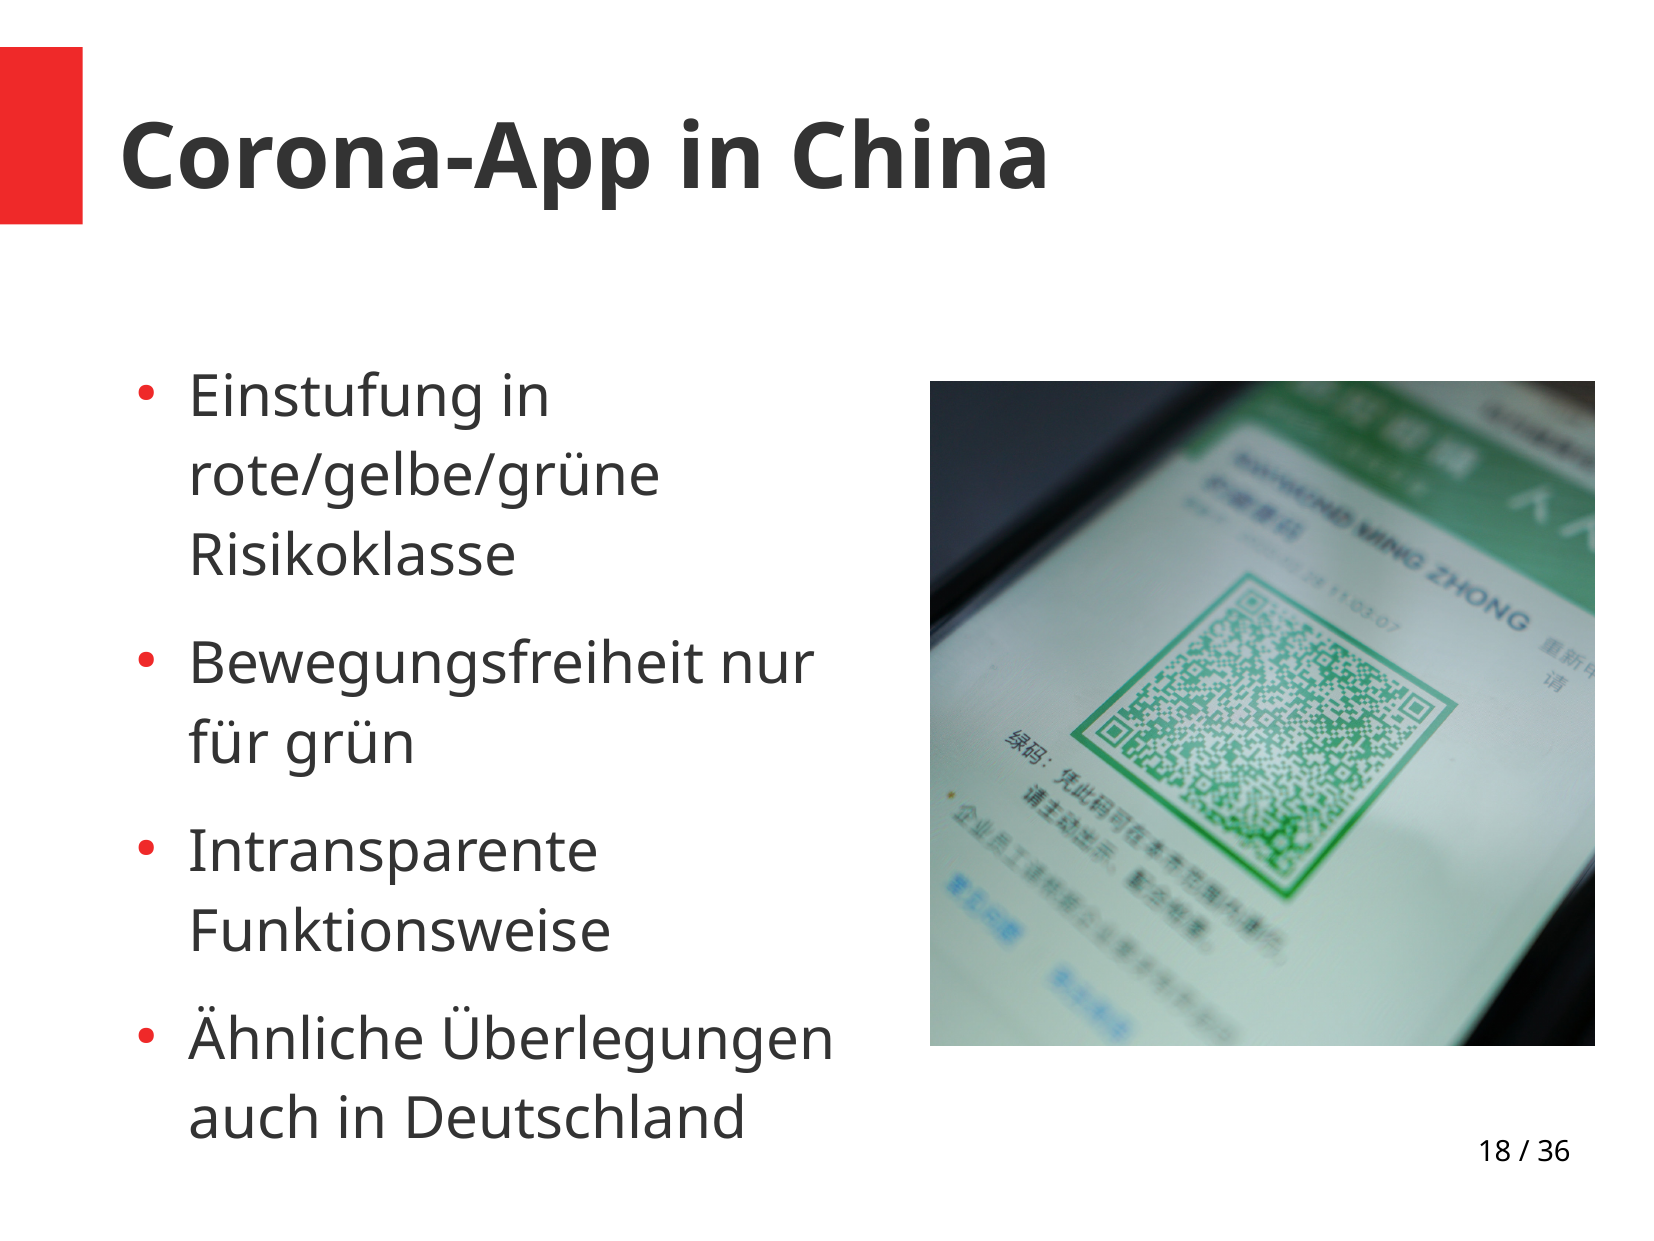

# Corona-App in China
Einstufung in rote/gelbe/grüne Risikoklasse
Bewegungsfreiheit nur für grün
Intransparente Funktionsweise
Ähnliche Überlegungen auch in Deutschland
18